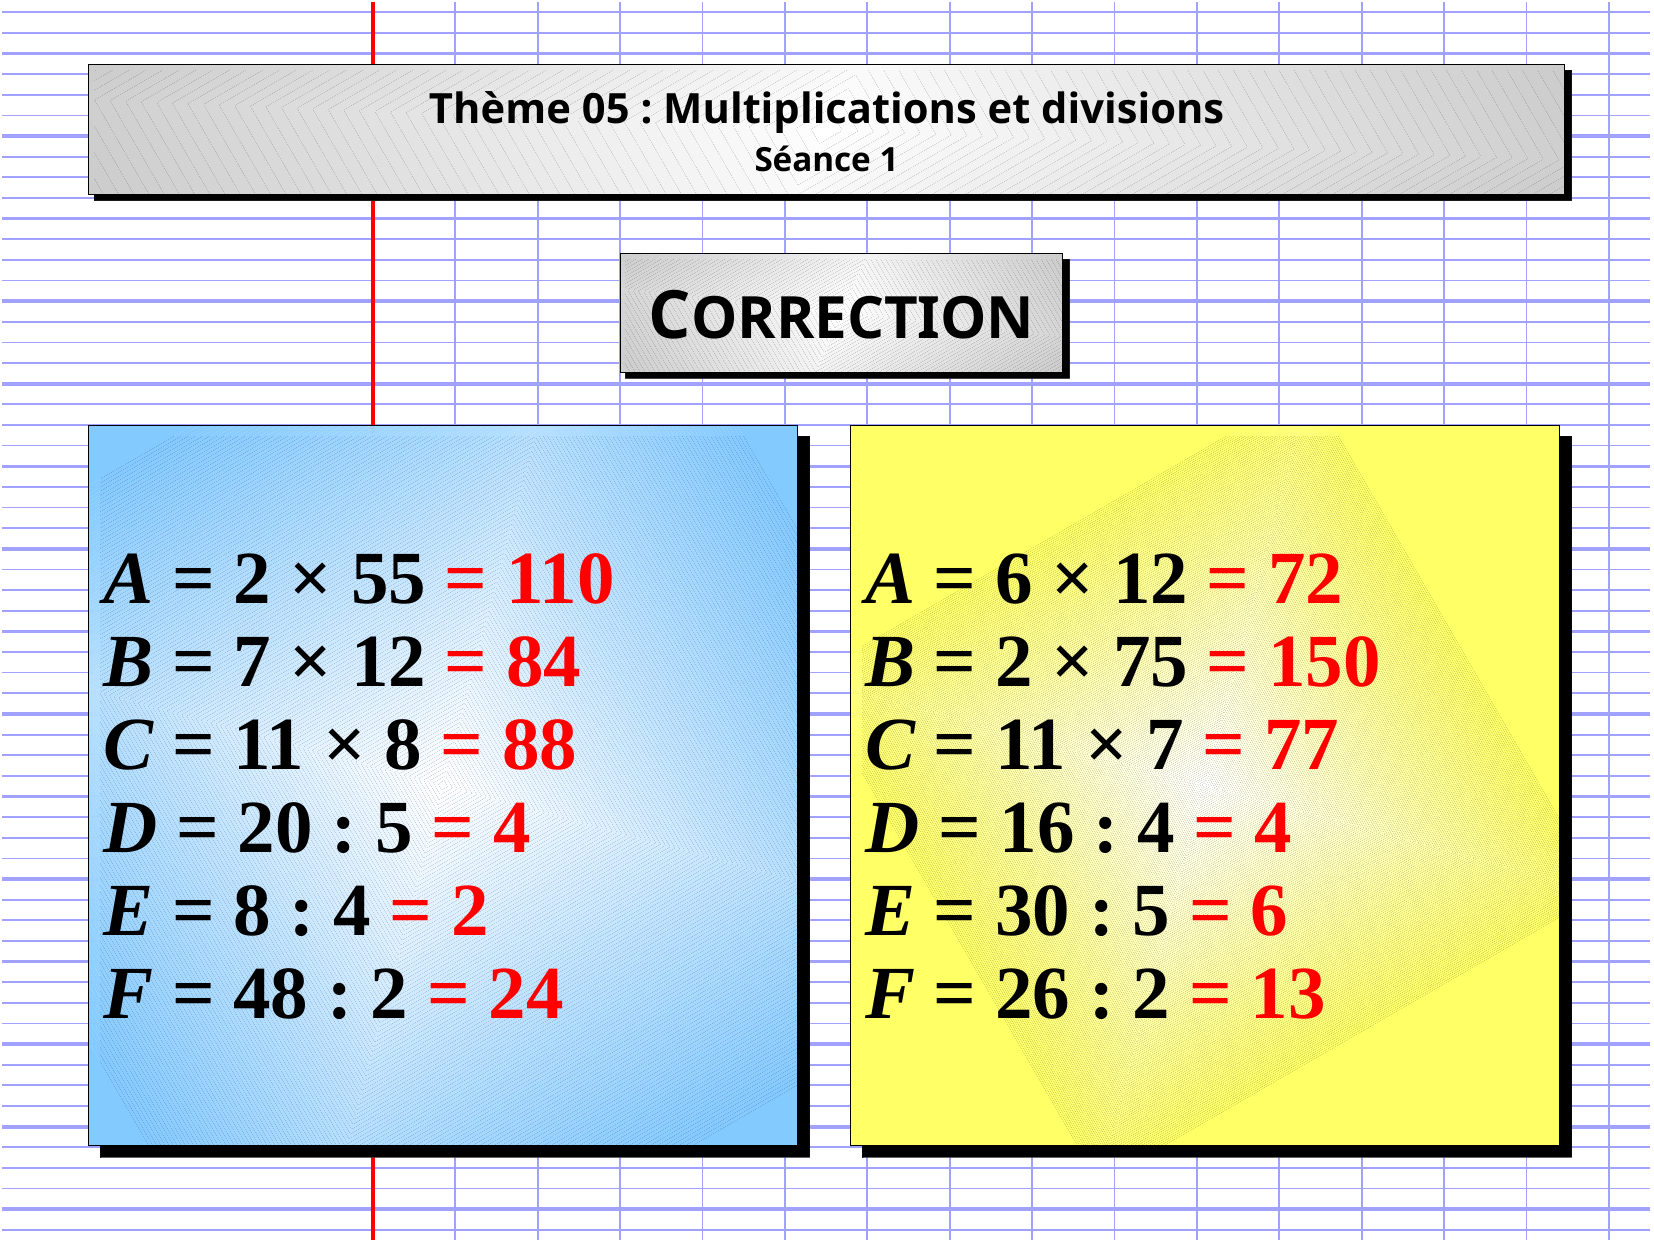

Thème XX : Xxxxxxxxxxxxxxxxxxxxxxxxxxxxxx
Séance x
Thème 05 : Fractions décimales
Séance 1
Thème 05 : Multiplications et divisions
Séance 1
Thème 05 : Multiplications et divisions
Séance 1
CORRECTION
A = 2 × 55 = 110
B = 7 × 12 = 84
C = 11 × 8 = 88
D = 20 : 5 = 4
E = 8 : 4 = 2
F = 48 : 2 = 24
A = 6 × 12 = 72
B = 2 × 75 = 150
C = 11 × 7 = 77
D = 16 : 4 = 4
E = 30 : 5 = 6
F = 26 : 2 = 13